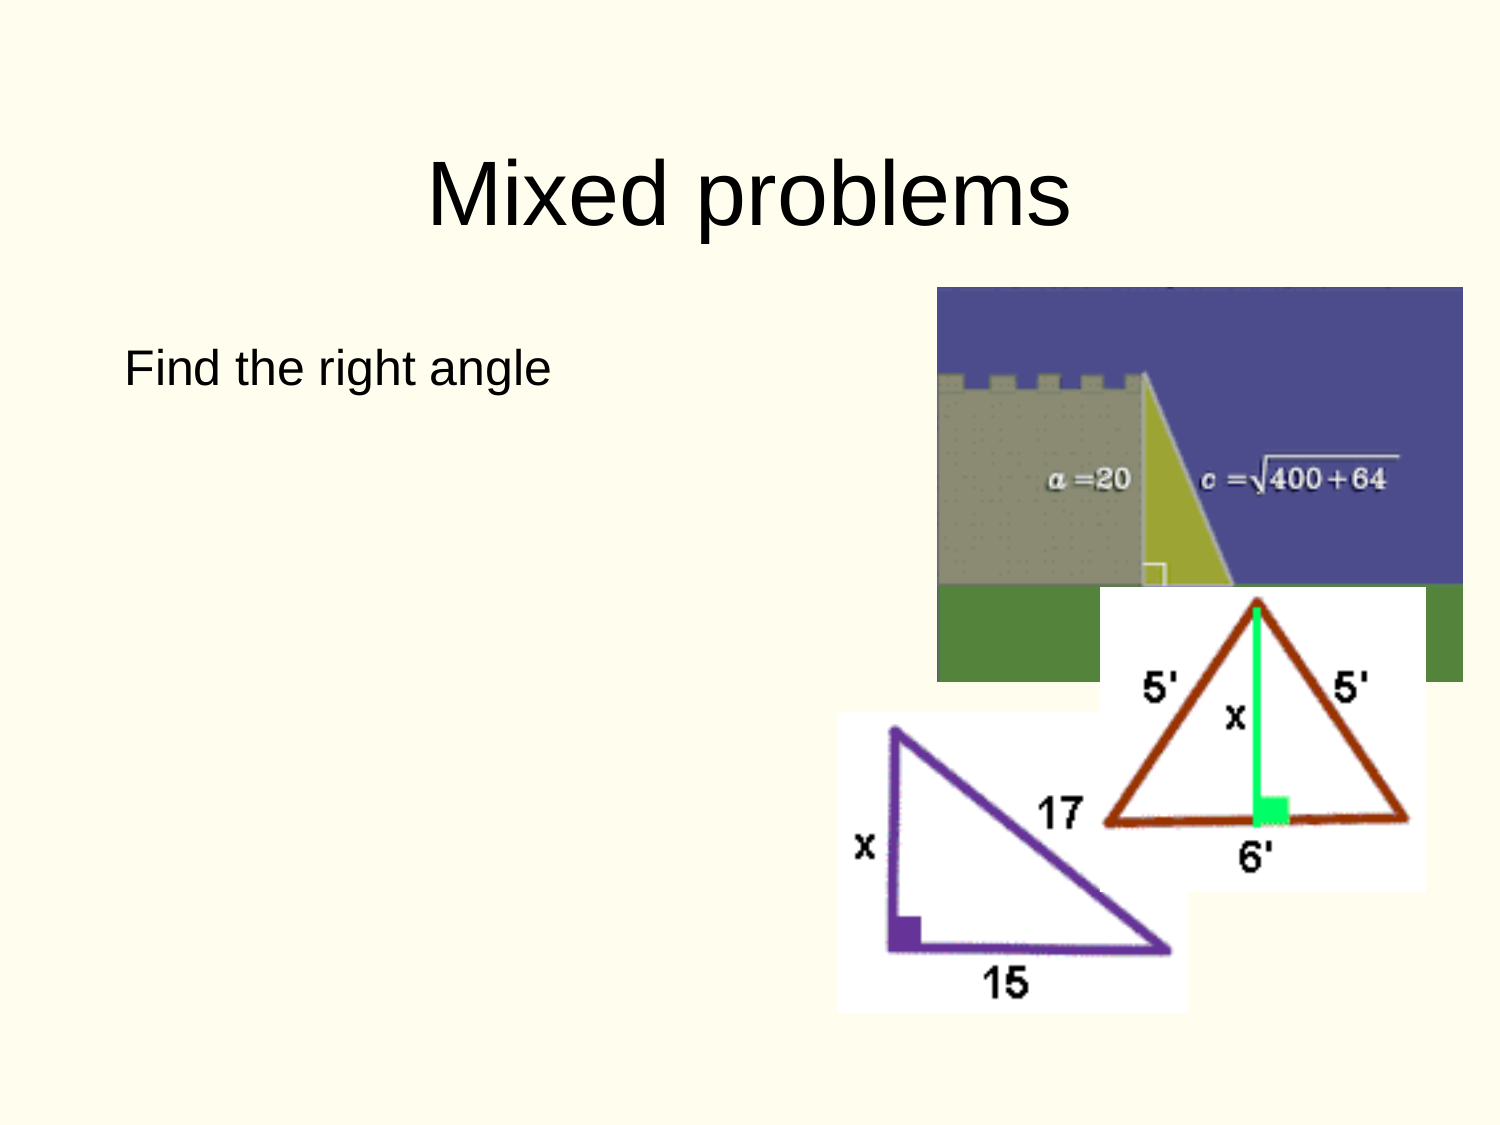

# Mixed problems
Find the right angle